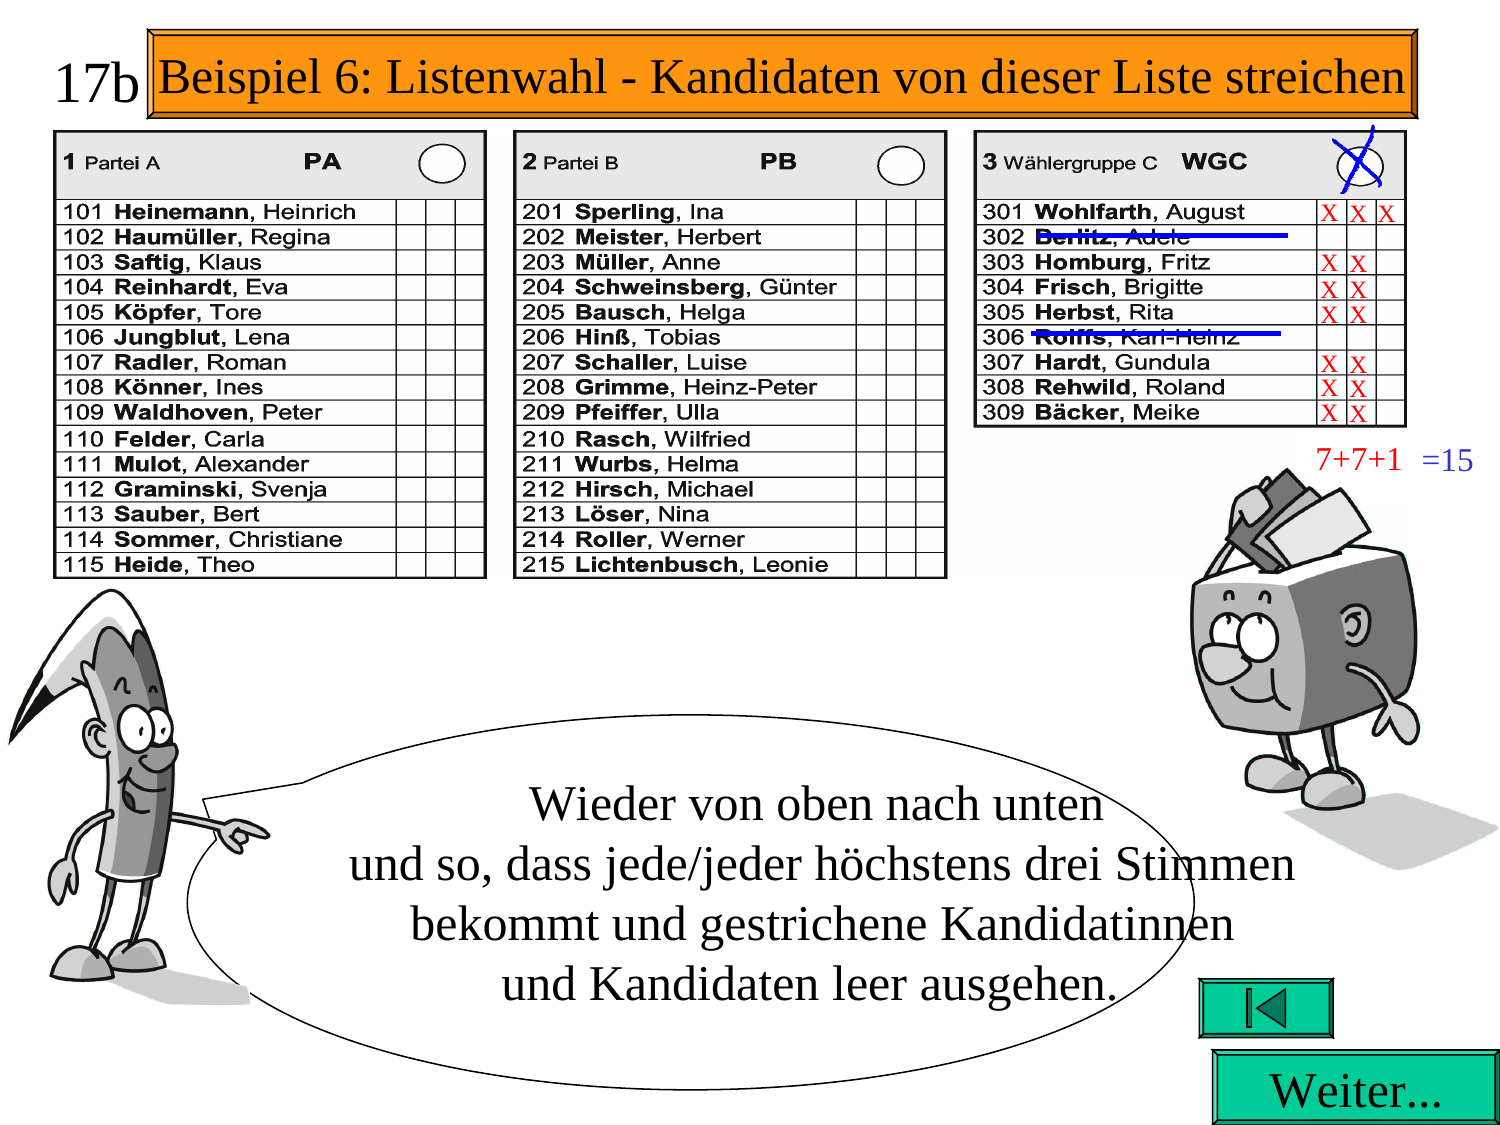

Beispiel 6: Listenwahl - Kandidaten von dieser Liste streichen
17b
X
X
X
X
X
X
X
X
X
X
X
X
X
X
X
7
7+7+1
7+7
=15
Wieder von oben nach unten
 und so, dass jede/jeder höchstens drei Stimmen
 bekommt und gestrichene Kandidatinnen
und Kandidaten leer ausgehen.
Weiter...